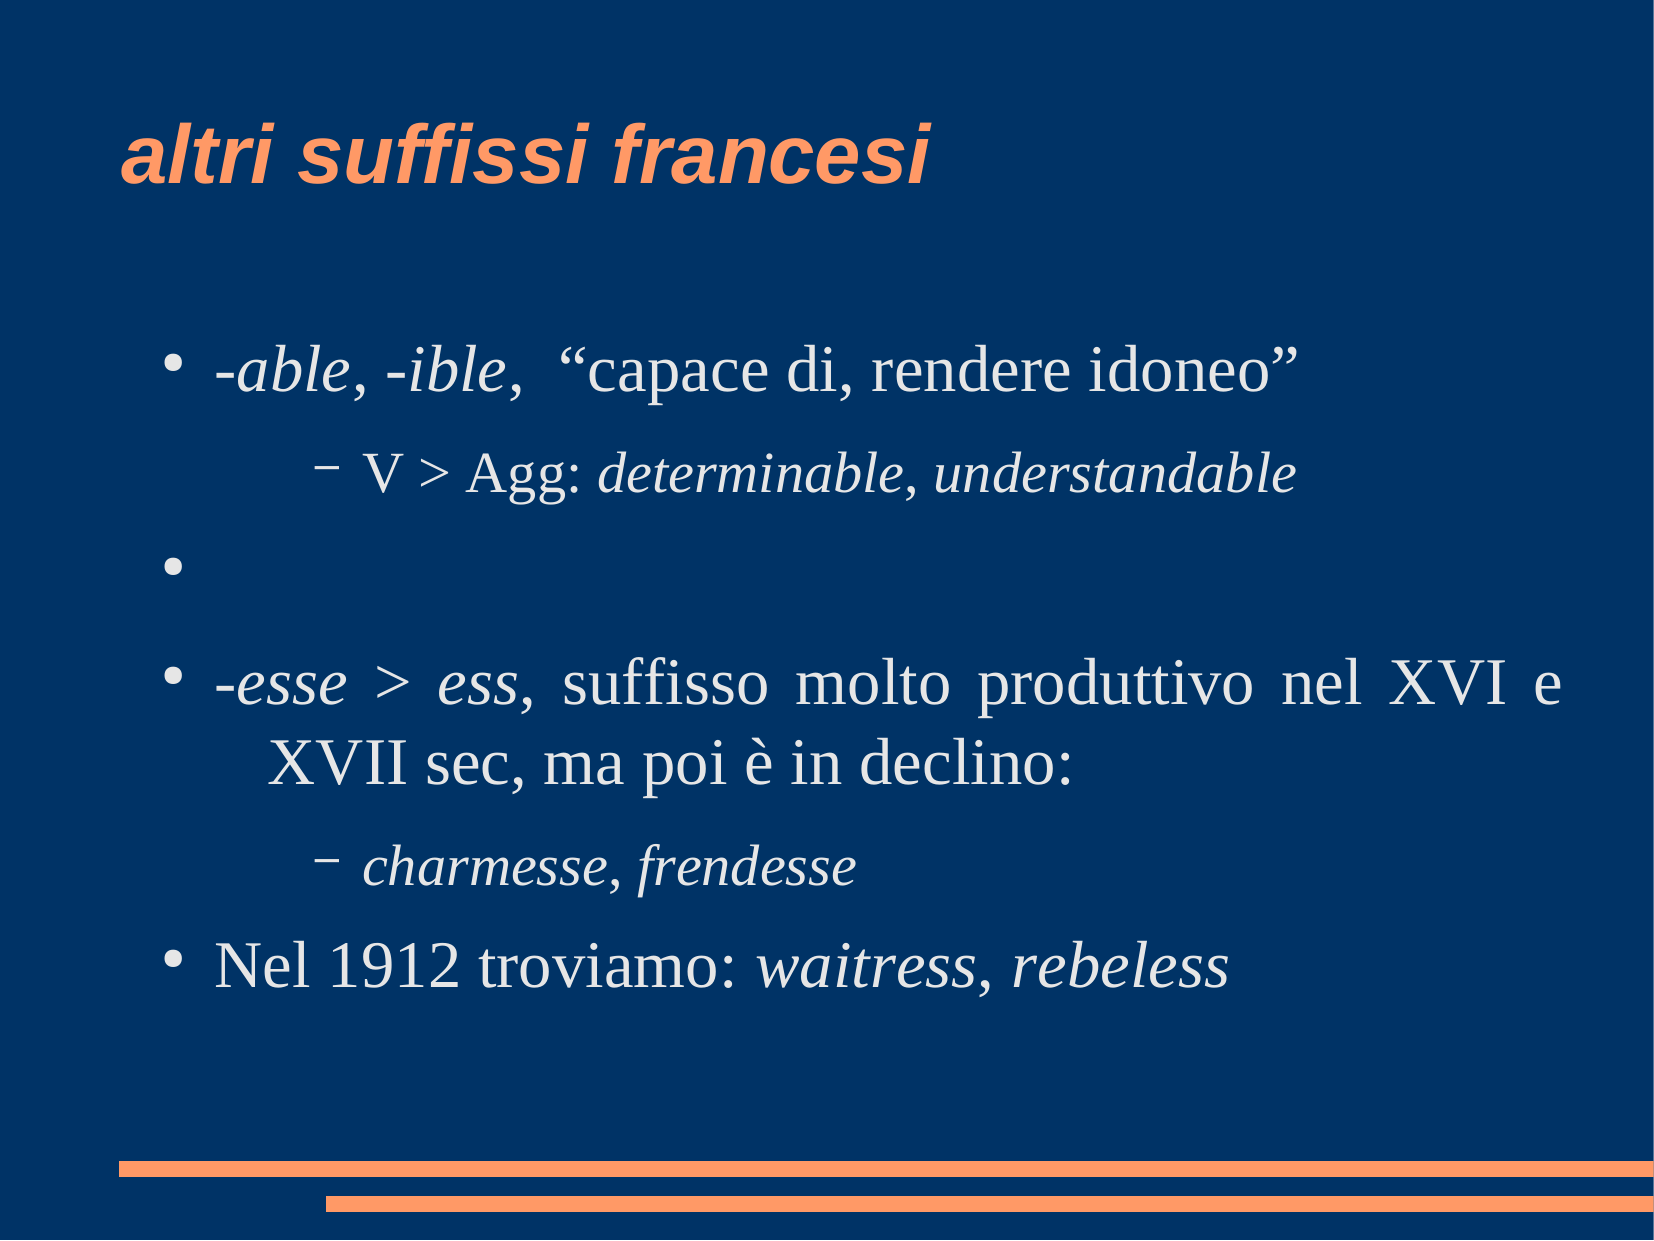

# altri suffissi francesi
-able, -ible, “capace di, rendere idoneo”
V > Agg: determinable, understandable
-esse > ess, suffisso molto produttivo nel XVI e XVII sec, ma poi è in declino:
charmesse, frendesse
Nel 1912 troviamo: waitress, rebeless